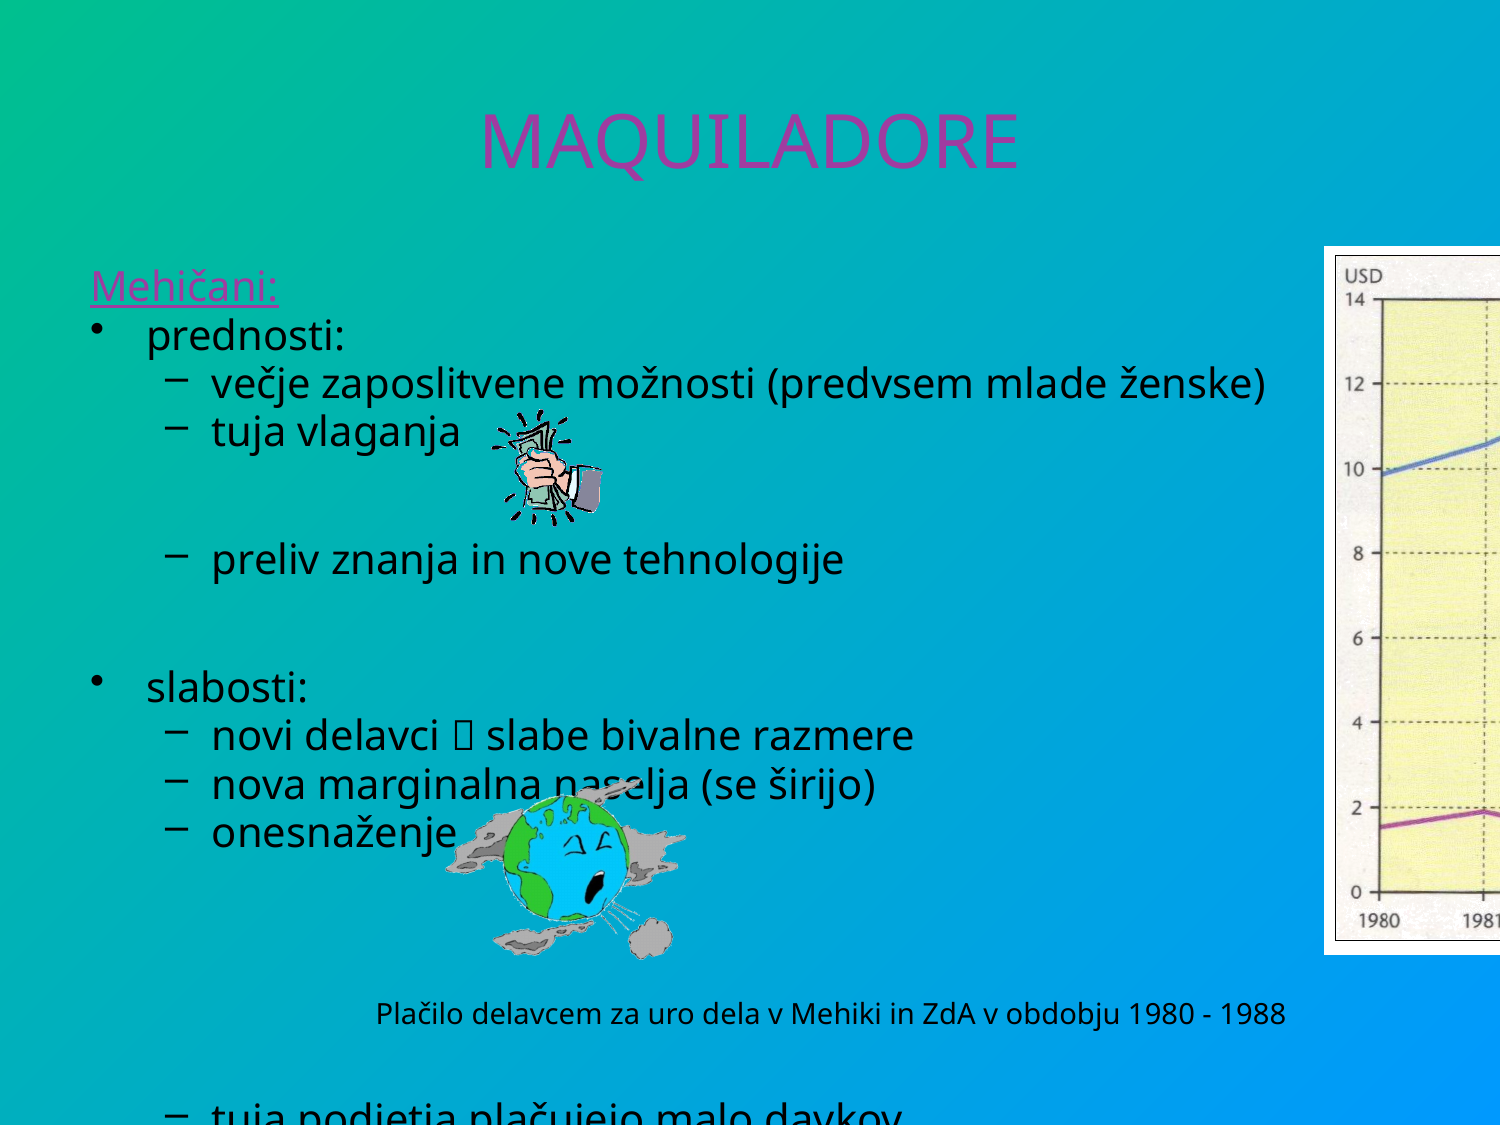

# MAQUILADORE
Mehičani:
prednosti:
večje zaposlitvene možnosti (predvsem mlade ženske)
tuja vlaganja
preliv znanja in nove tehnologije
slabosti:
novi delavci  slabe bivalne razmere
nova marginalna naselja (se širijo)
onesnaženje
tuja podjetja plačujejo malo davkov
borne plače (slabe)
Plačilo delavcem za uro dela v Mehiki in ZdA v obdobju 1980 - 1988